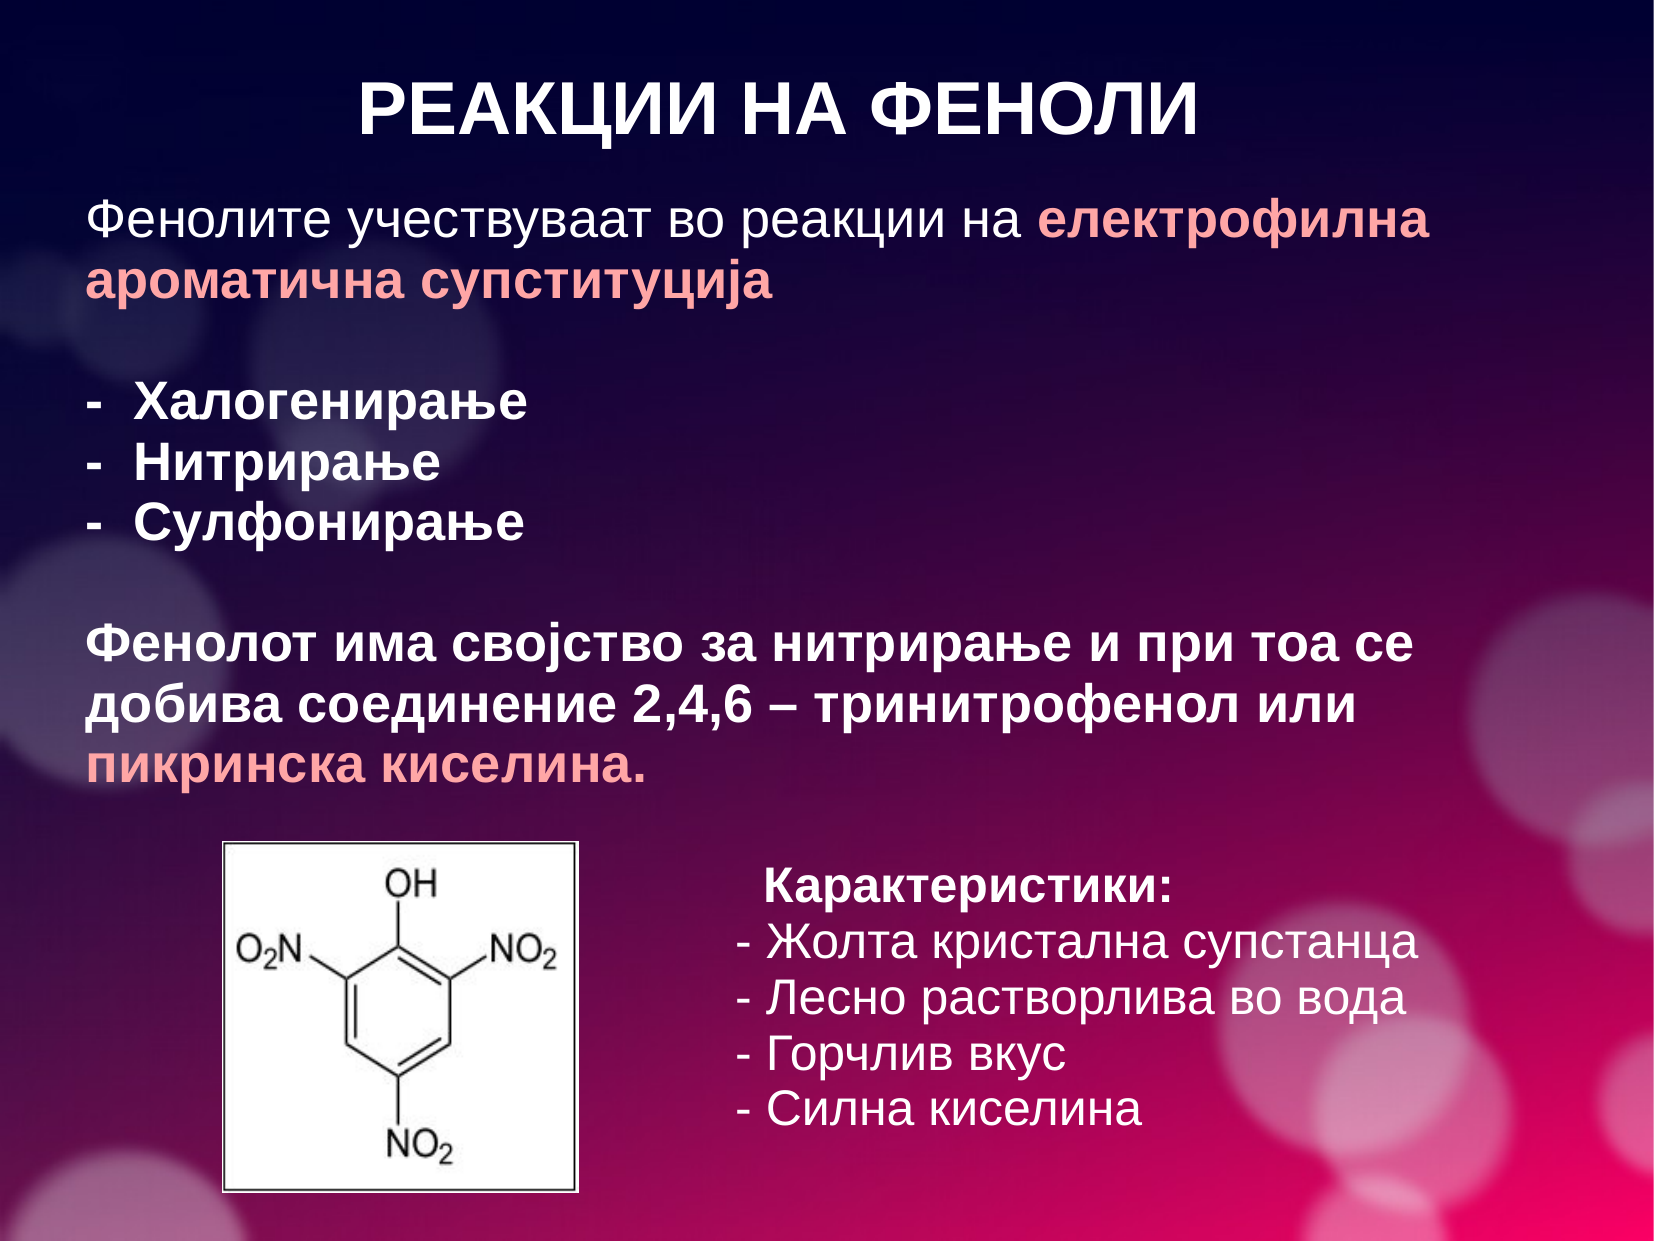

РЕАКЦИИ НА ФЕНОЛИ
Фенолите учествуваат во реакции на електрофилна ароматична супституција
- Халогенирање
- Нитрирање
- Сулфонирање
Фенолот има својство за нитрирање и при тоа се добива соединение 2,4,6 – тринитрофенол или пикринска киселина.
 Карактеристики:
- Жолта кристална супстанца
- Лесно растворлива во вода
- Горчлив вкус
- Силна киселина